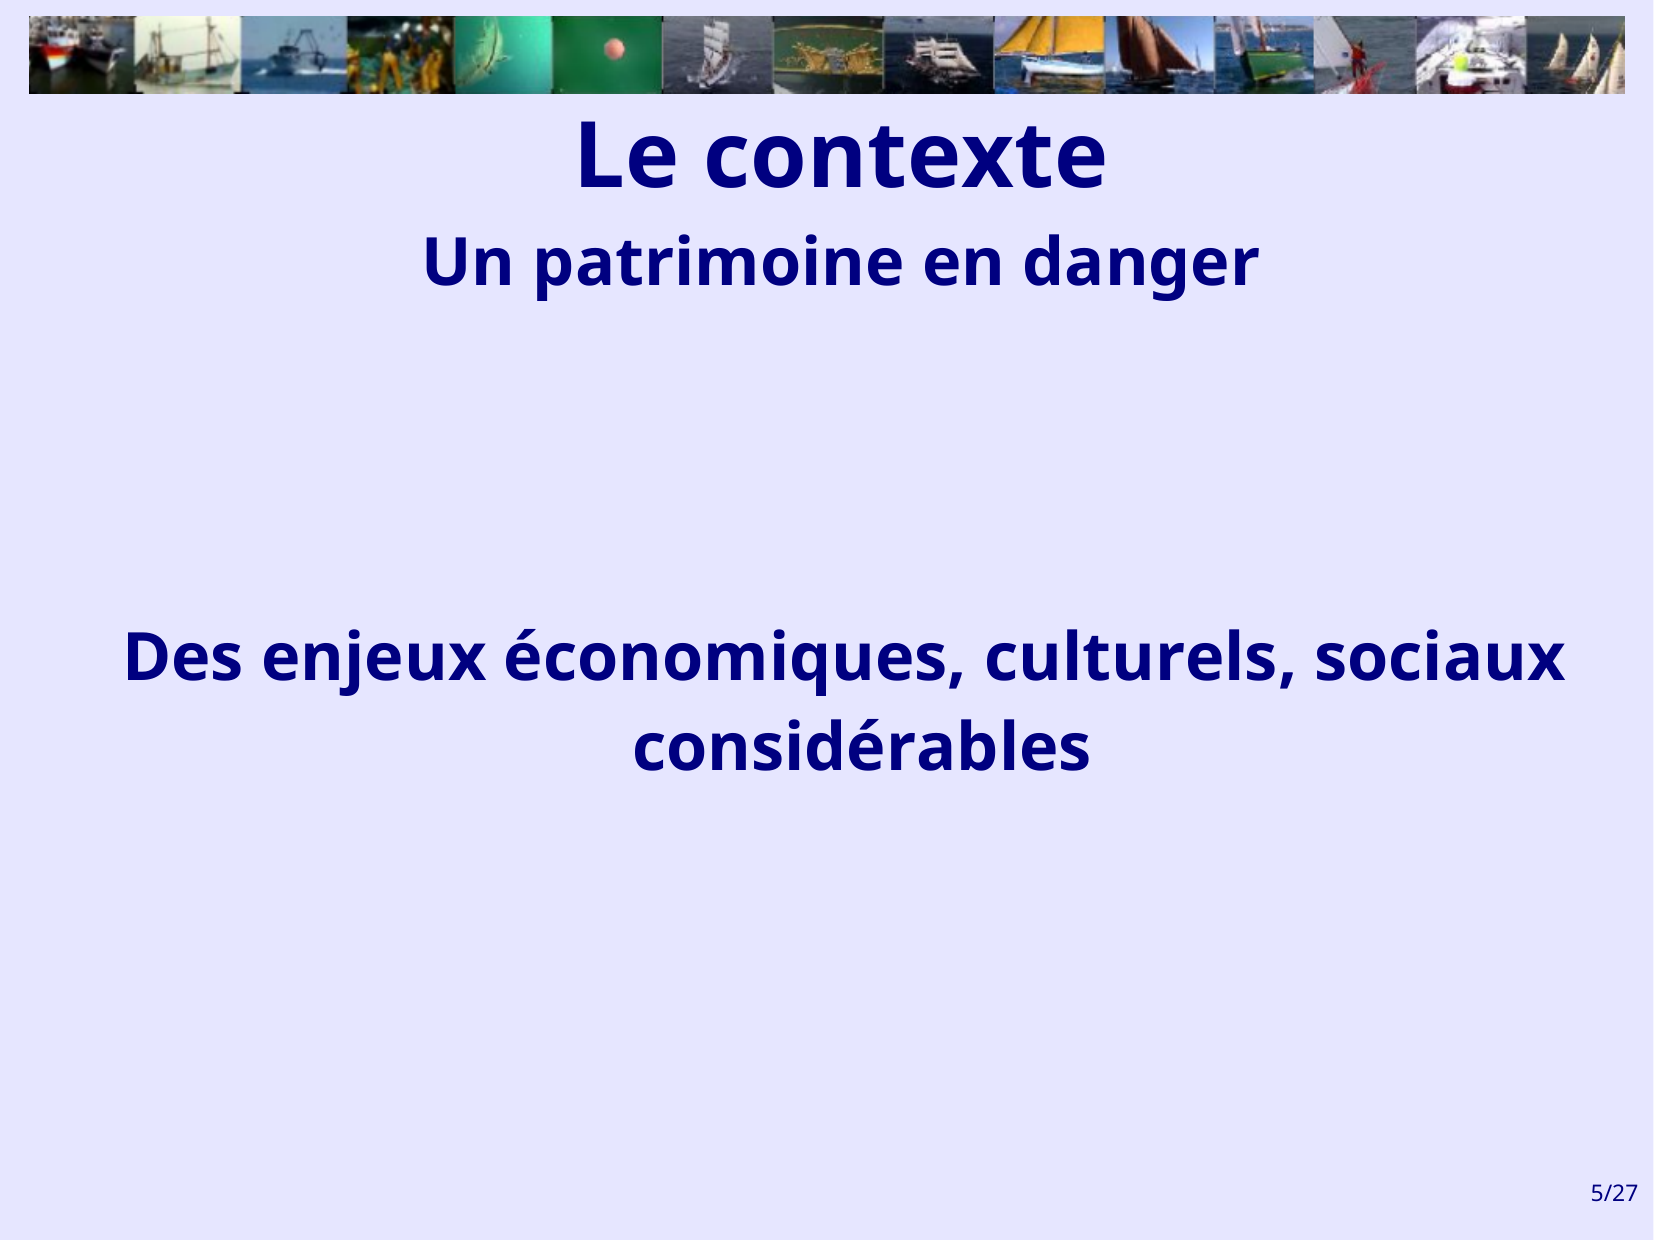

# Le contexte Un patrimoine en danger
Des enjeux économiques, culturels, sociaux considérables